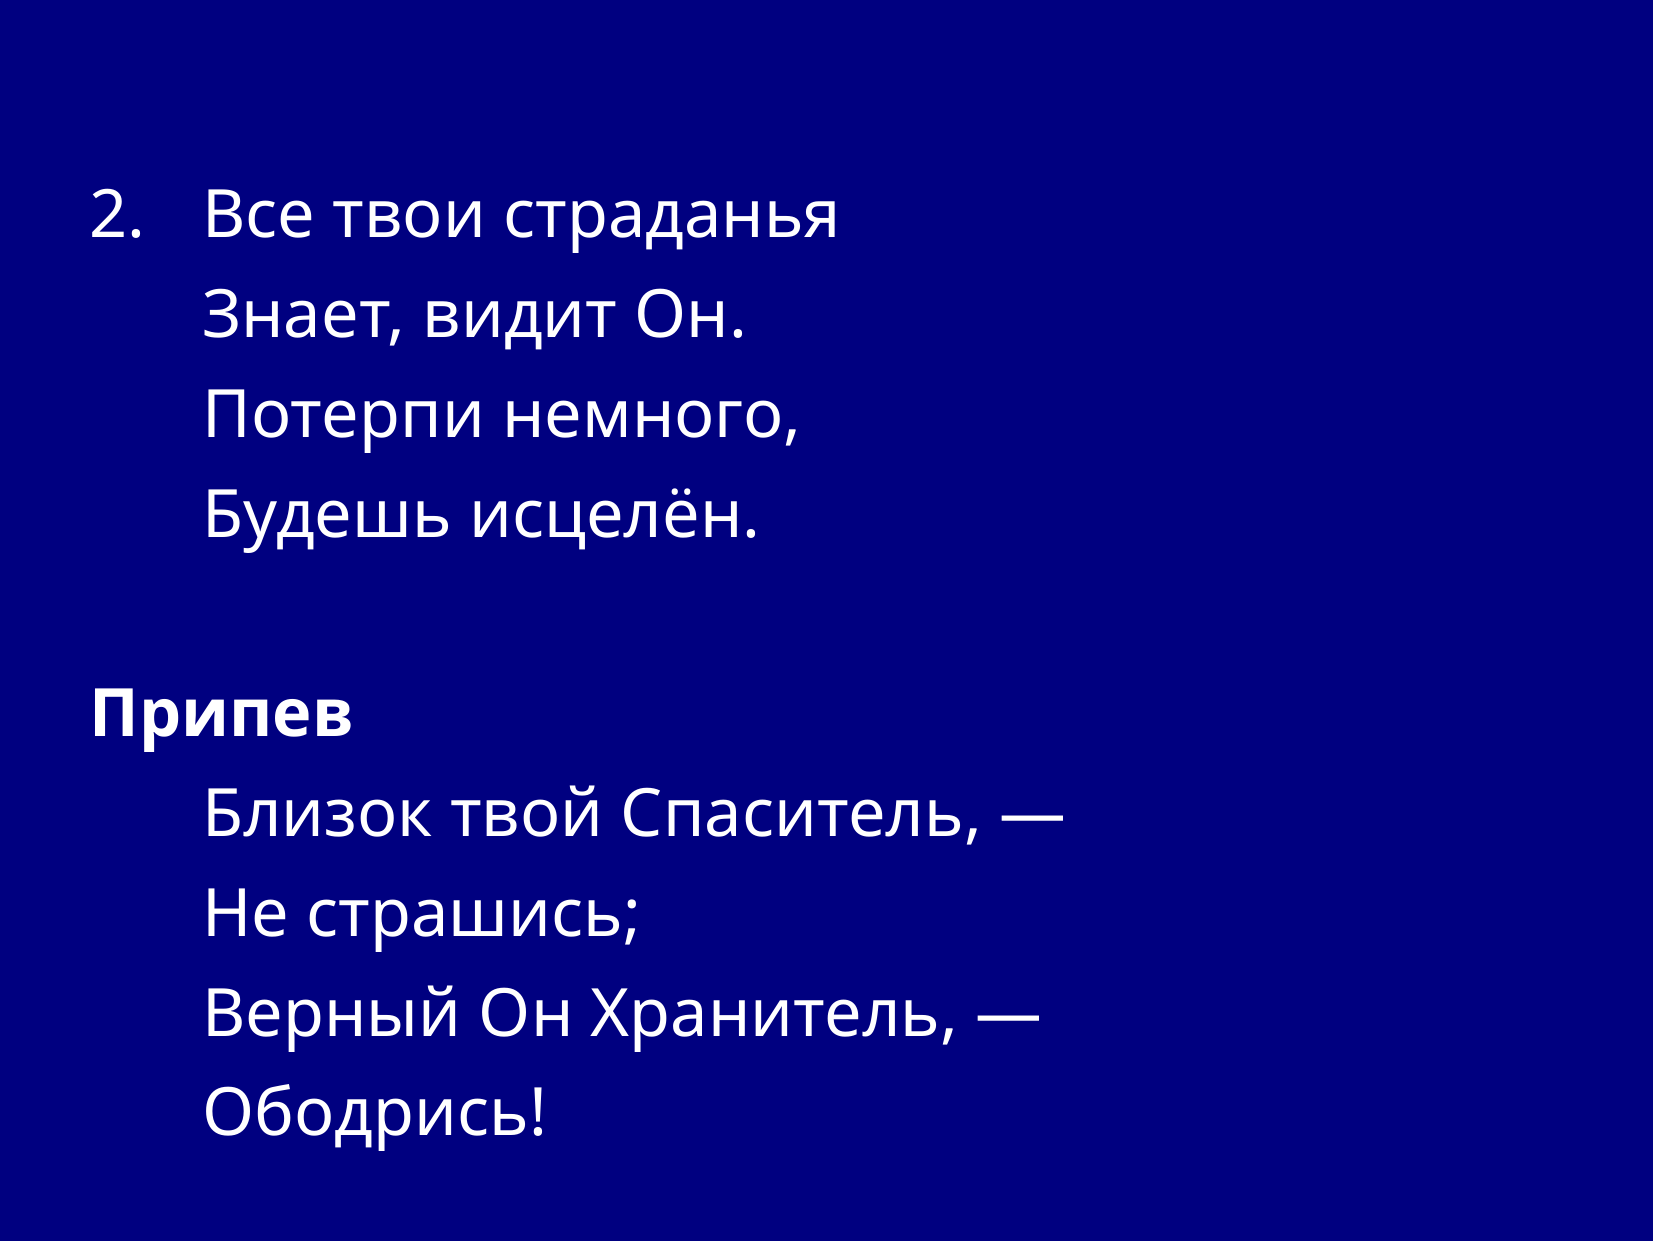

2.	Все твои страданья
	Знает, видит Он.
	Потерпи немного,
	Будешь исцелён.
Припев
	Близок твой Спаситель, —
	Не страшись;
	Верный Он Хранитель, —
	Ободрись!